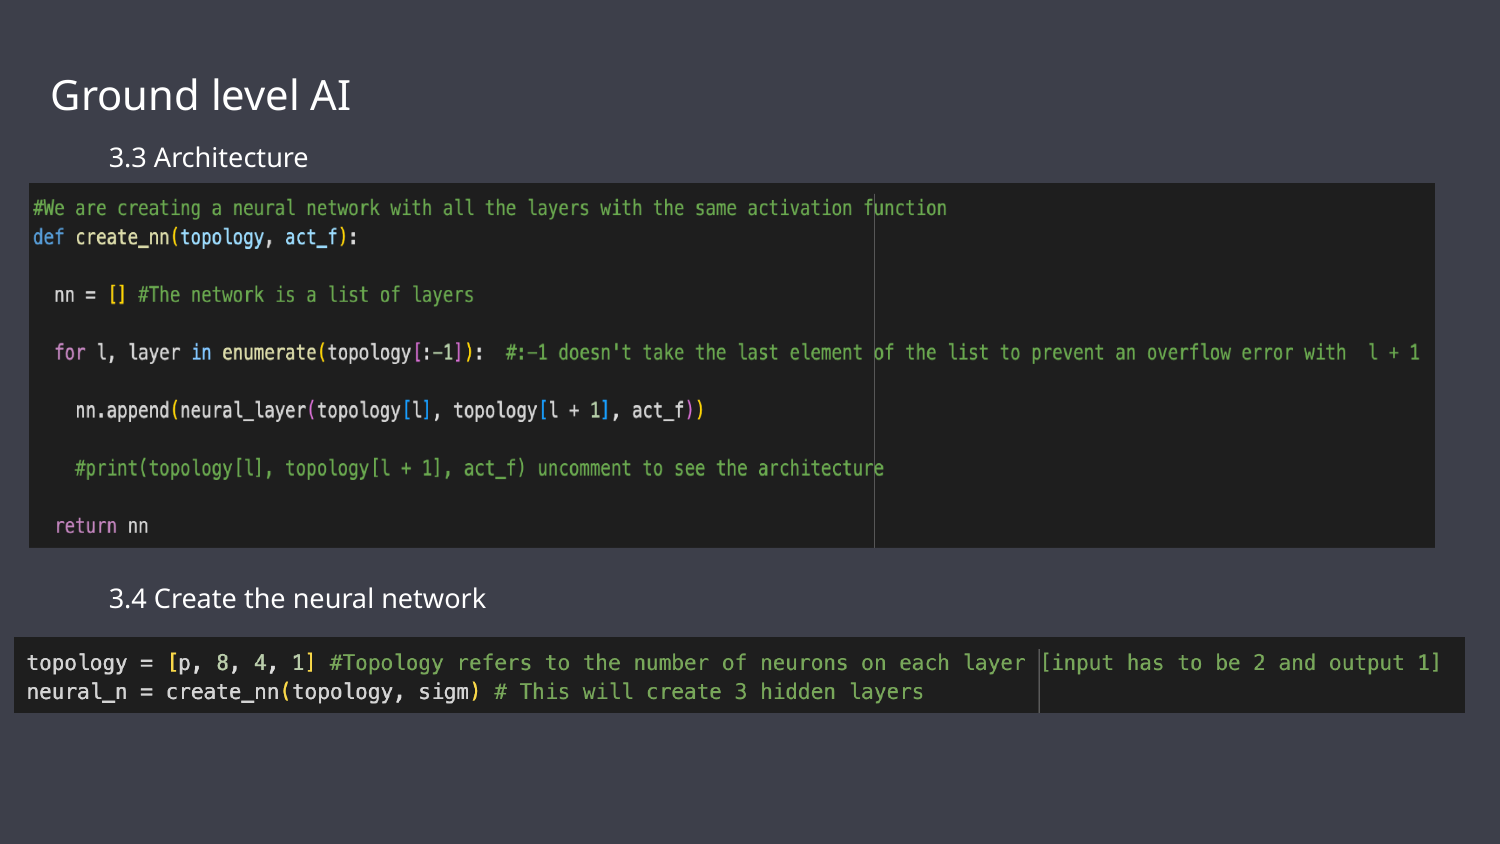

Ground level AI
3.3 Architecture
3.4 Create the neural network